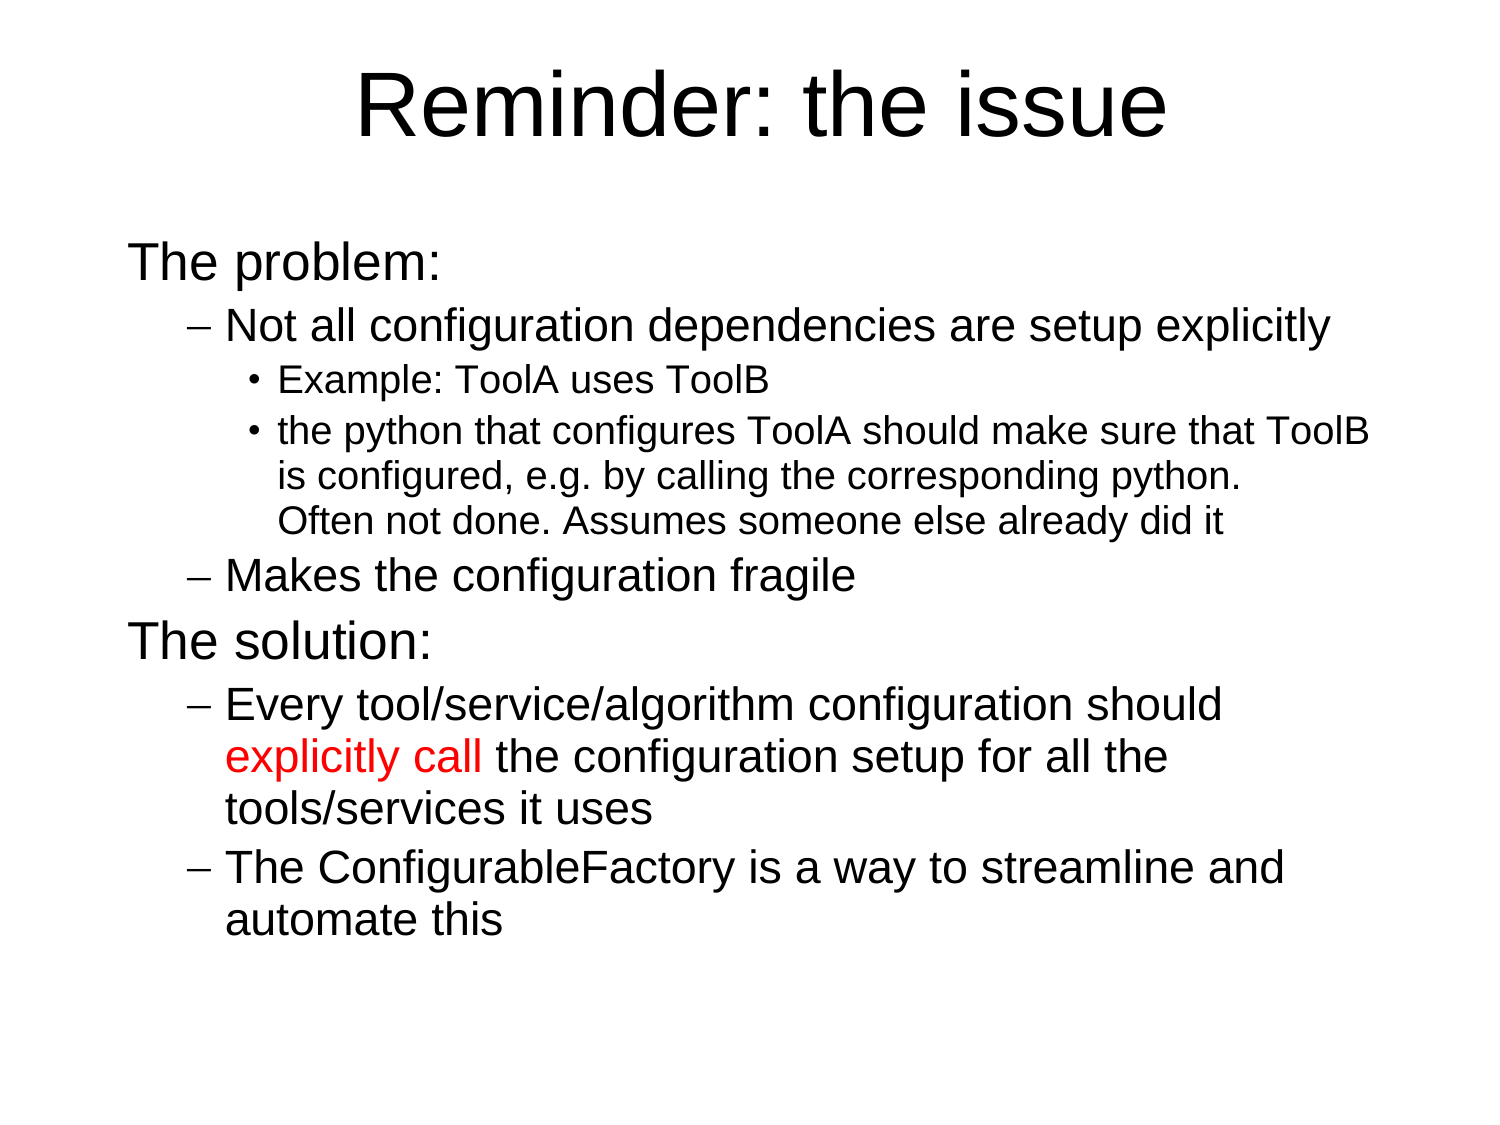

# Reminder: the issue
The problem:
Not all configuration dependencies are setup explicitly
Example: ToolA uses ToolB
the python that configures ToolA should make sure that ToolB is configured, e.g. by calling the corresponding python.
Often not done. Assumes someone else already did it
Makes the configuration fragile
The solution:
Every tool/service/algorithm configuration should explicitly call the configuration setup for all the tools/services it uses
The ConfigurableFactory is a way to streamline and automate this